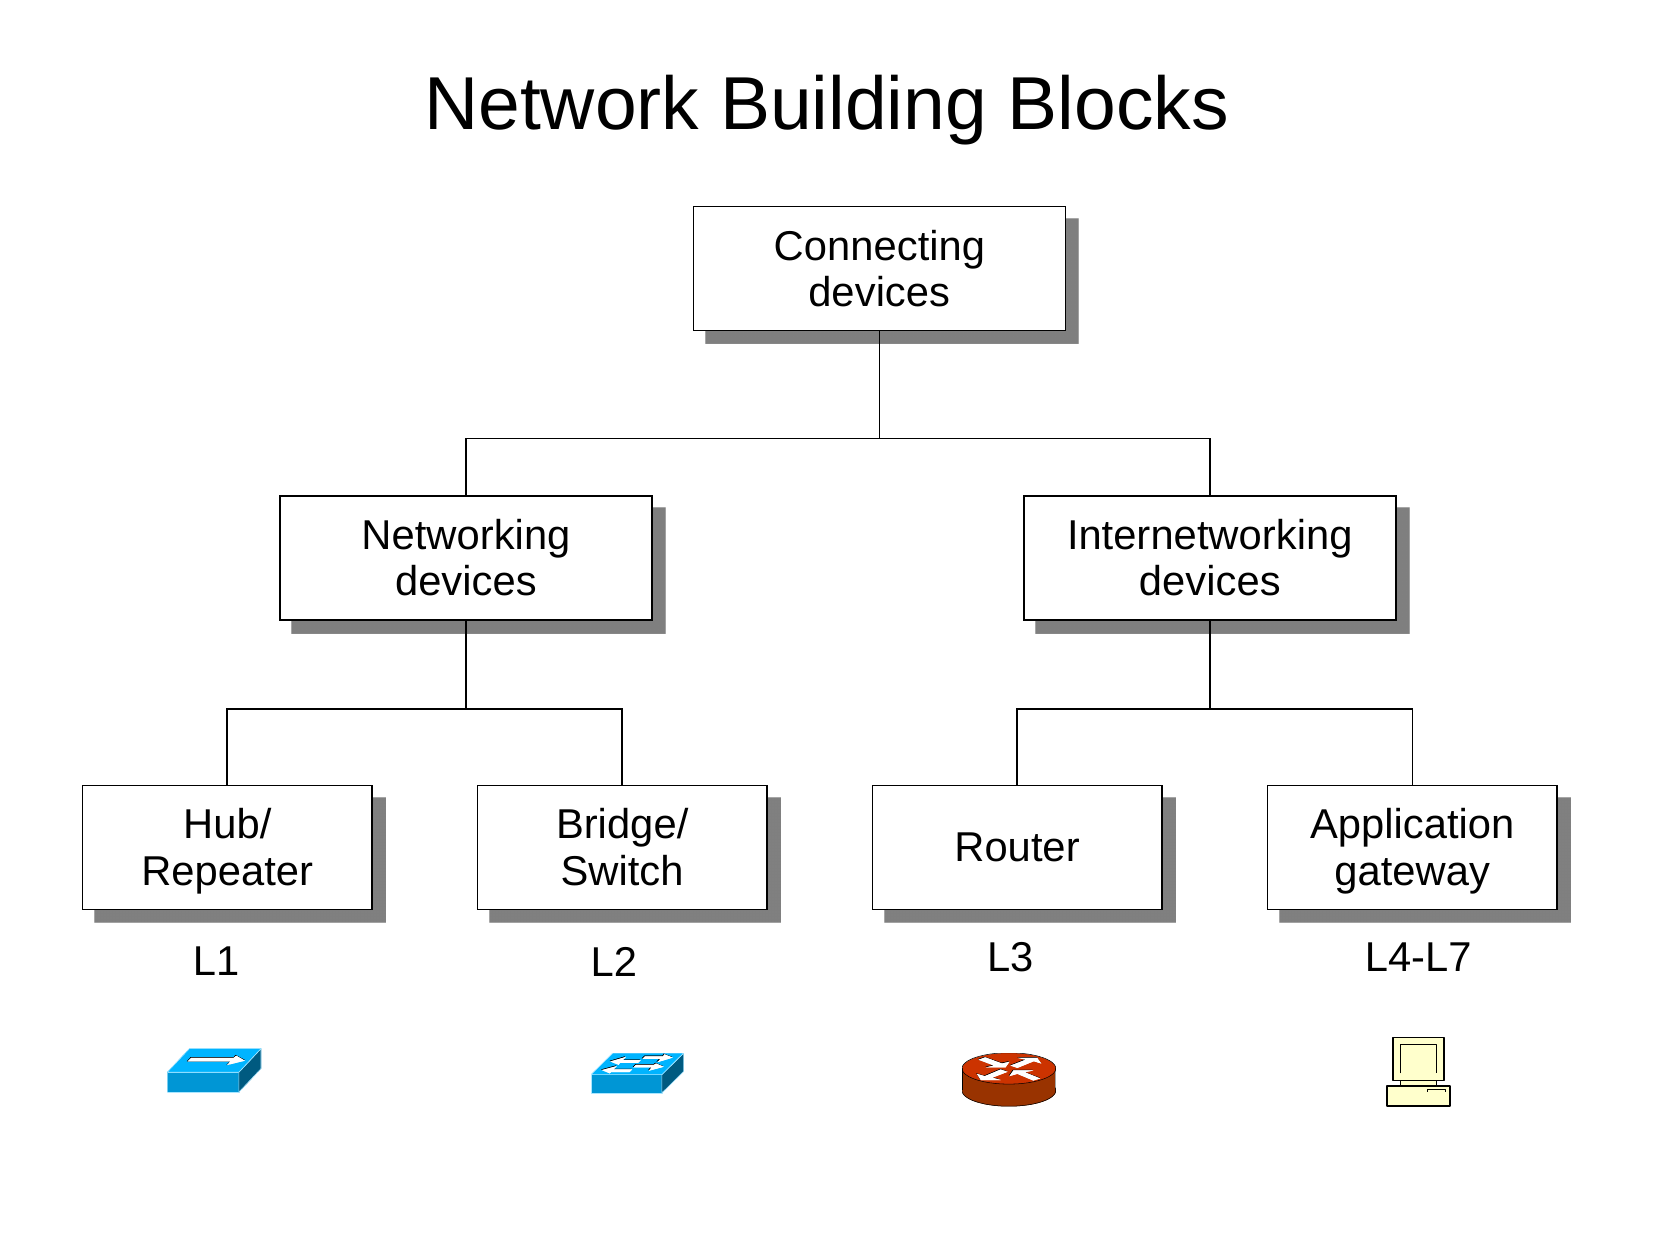

# Network Building Blocks
Connecting
devices
Networking
devices
Internetworking
devices
Hub/
Repeater
Bridge/
Switch
Router
Application
gateway
L3
L4-L7
L1
L2